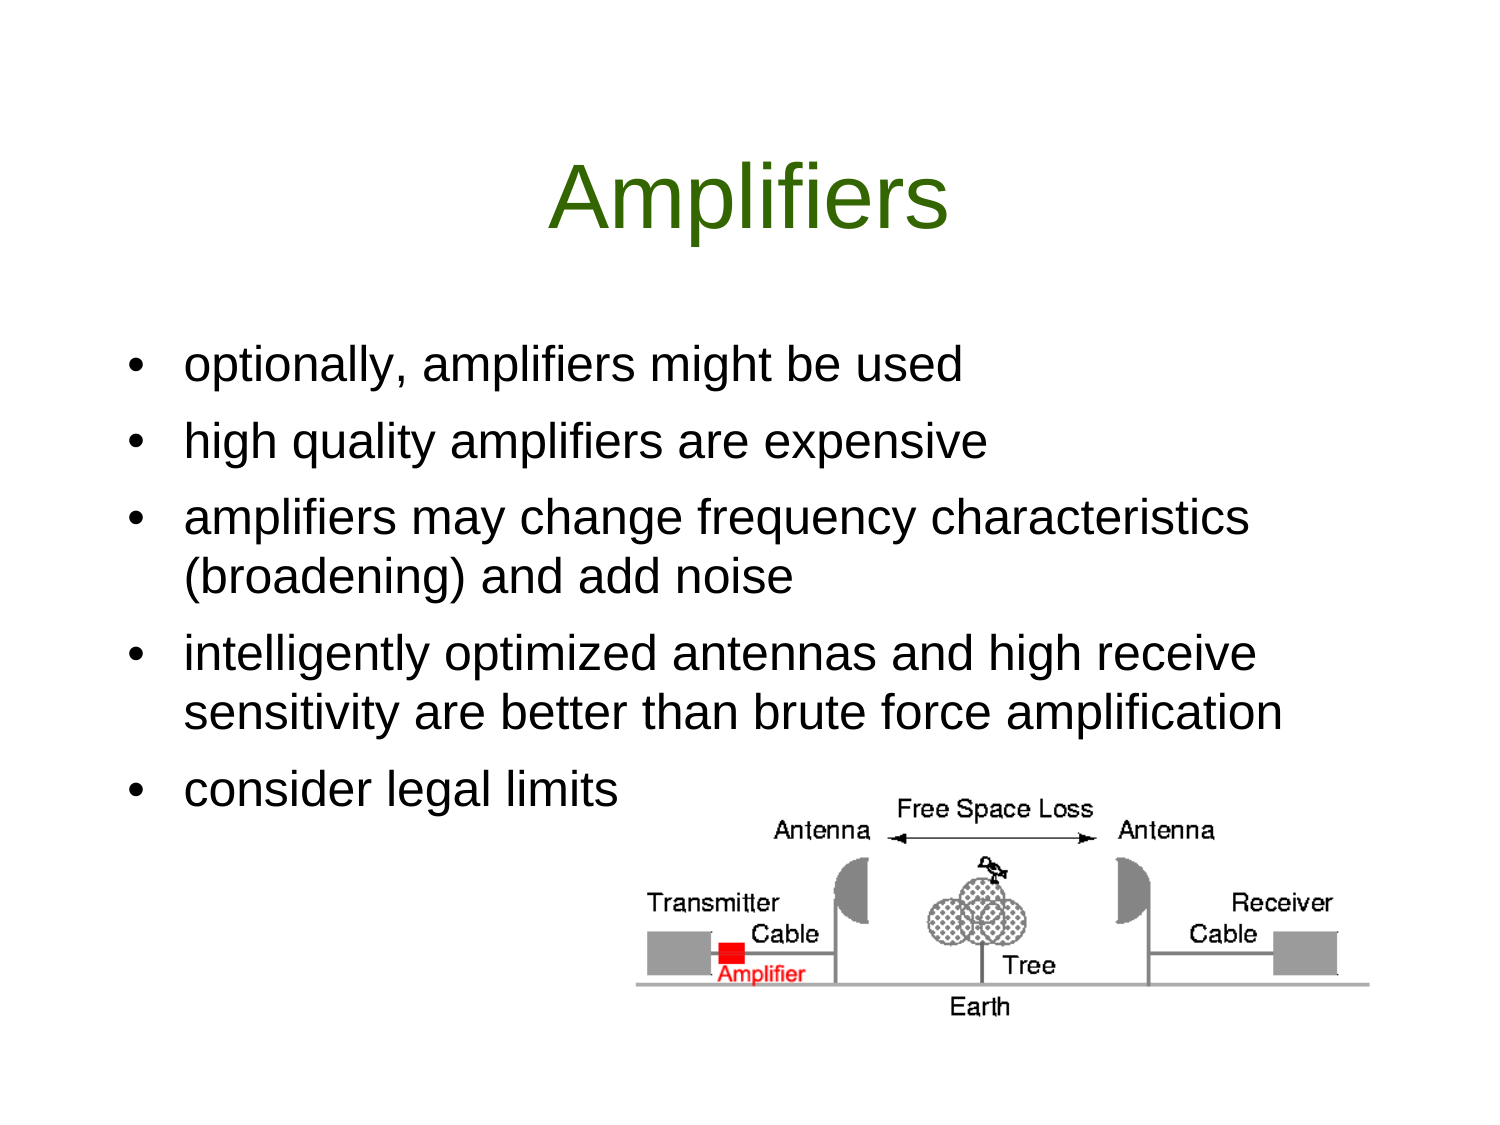

# Amplifiers
optionally, amplifiers might be used
high quality amplifiers are expensive
amplifiers may change frequency characteristics (broadening) and add noise
intelligently optimized antennas and high receive sensitivity are better than brute force amplification
consider legal limits